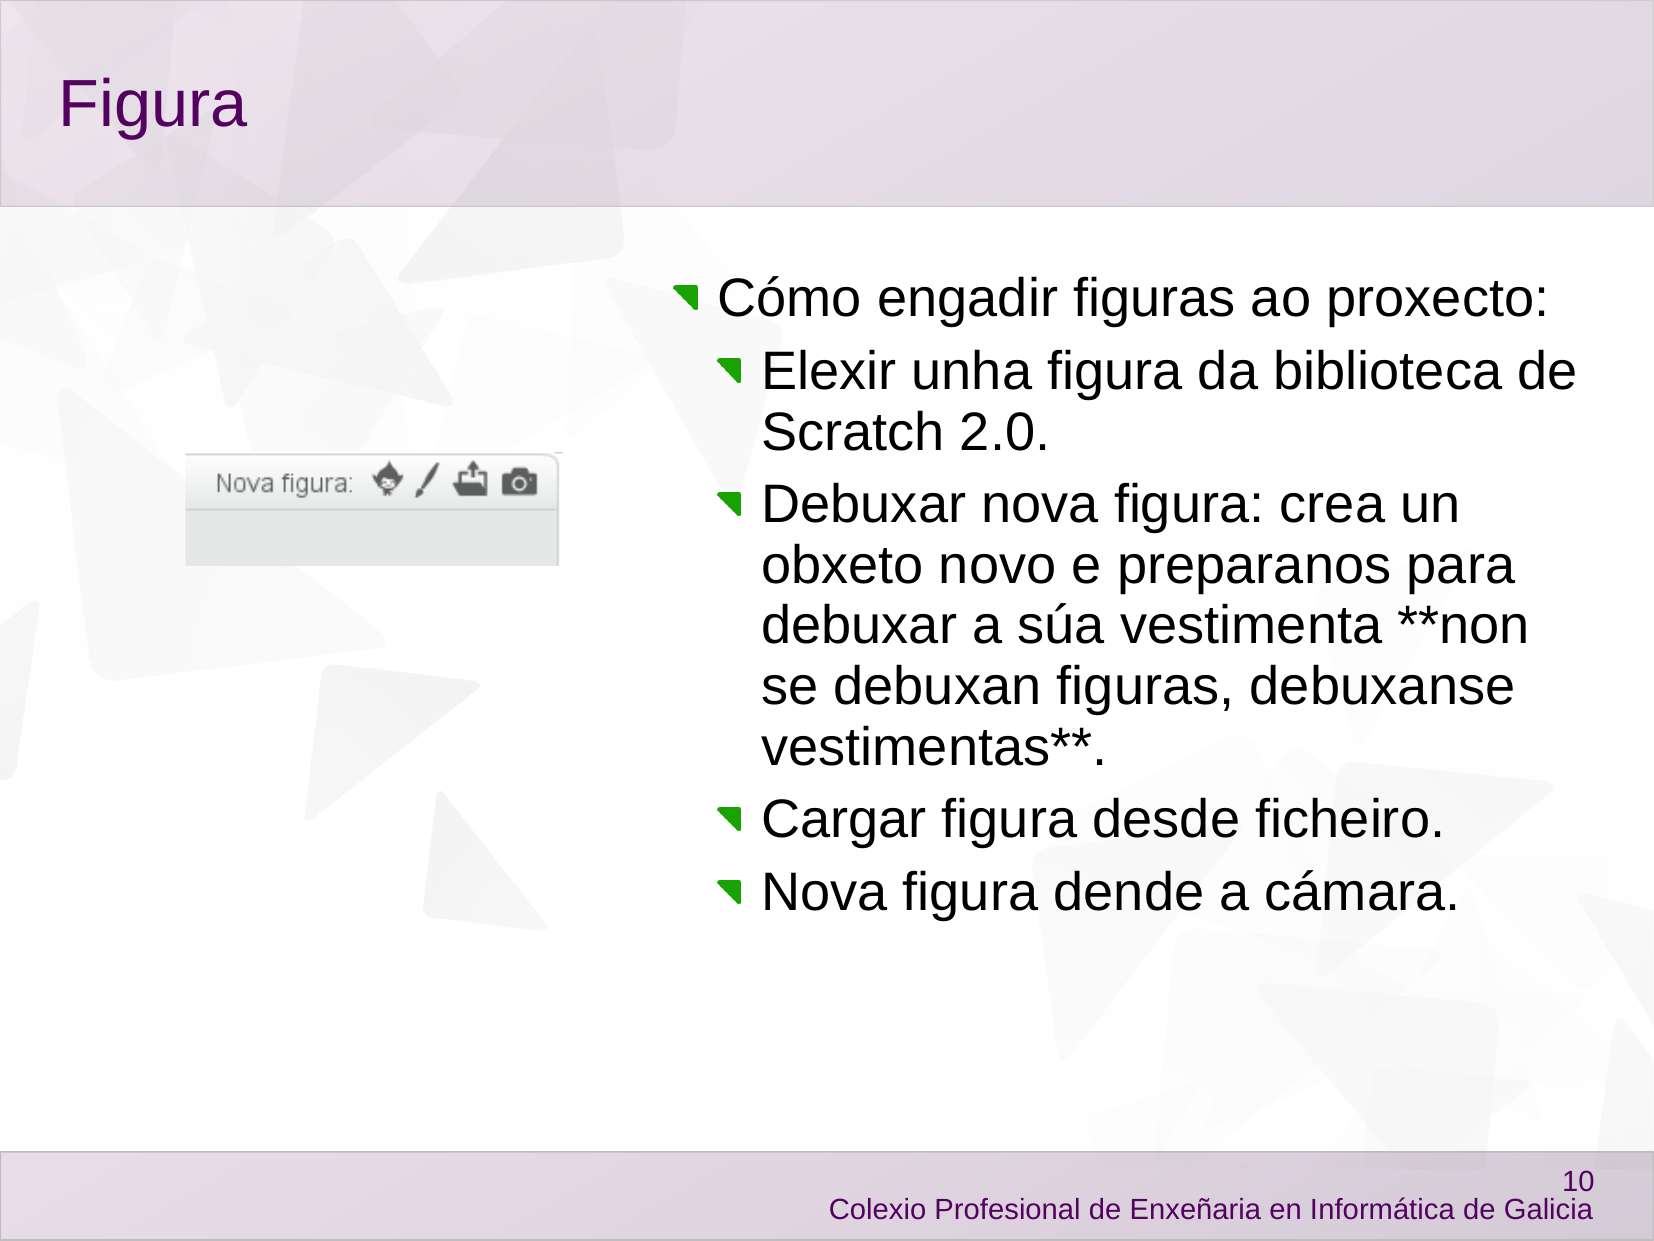

# Figura
Cómo engadir figuras ao proxecto:
Elexir unha figura da biblioteca de Scratch 2.0.
Debuxar nova figura: crea un obxeto novo e preparanos para debuxar a súa vestimenta **non se debuxan figuras, debuxanse vestimentas**.
Cargar figura desde ficheiro.
Nova figura dende a cámara.
10
Colexio Profesional de Enxeñaria en Informática de Galicia